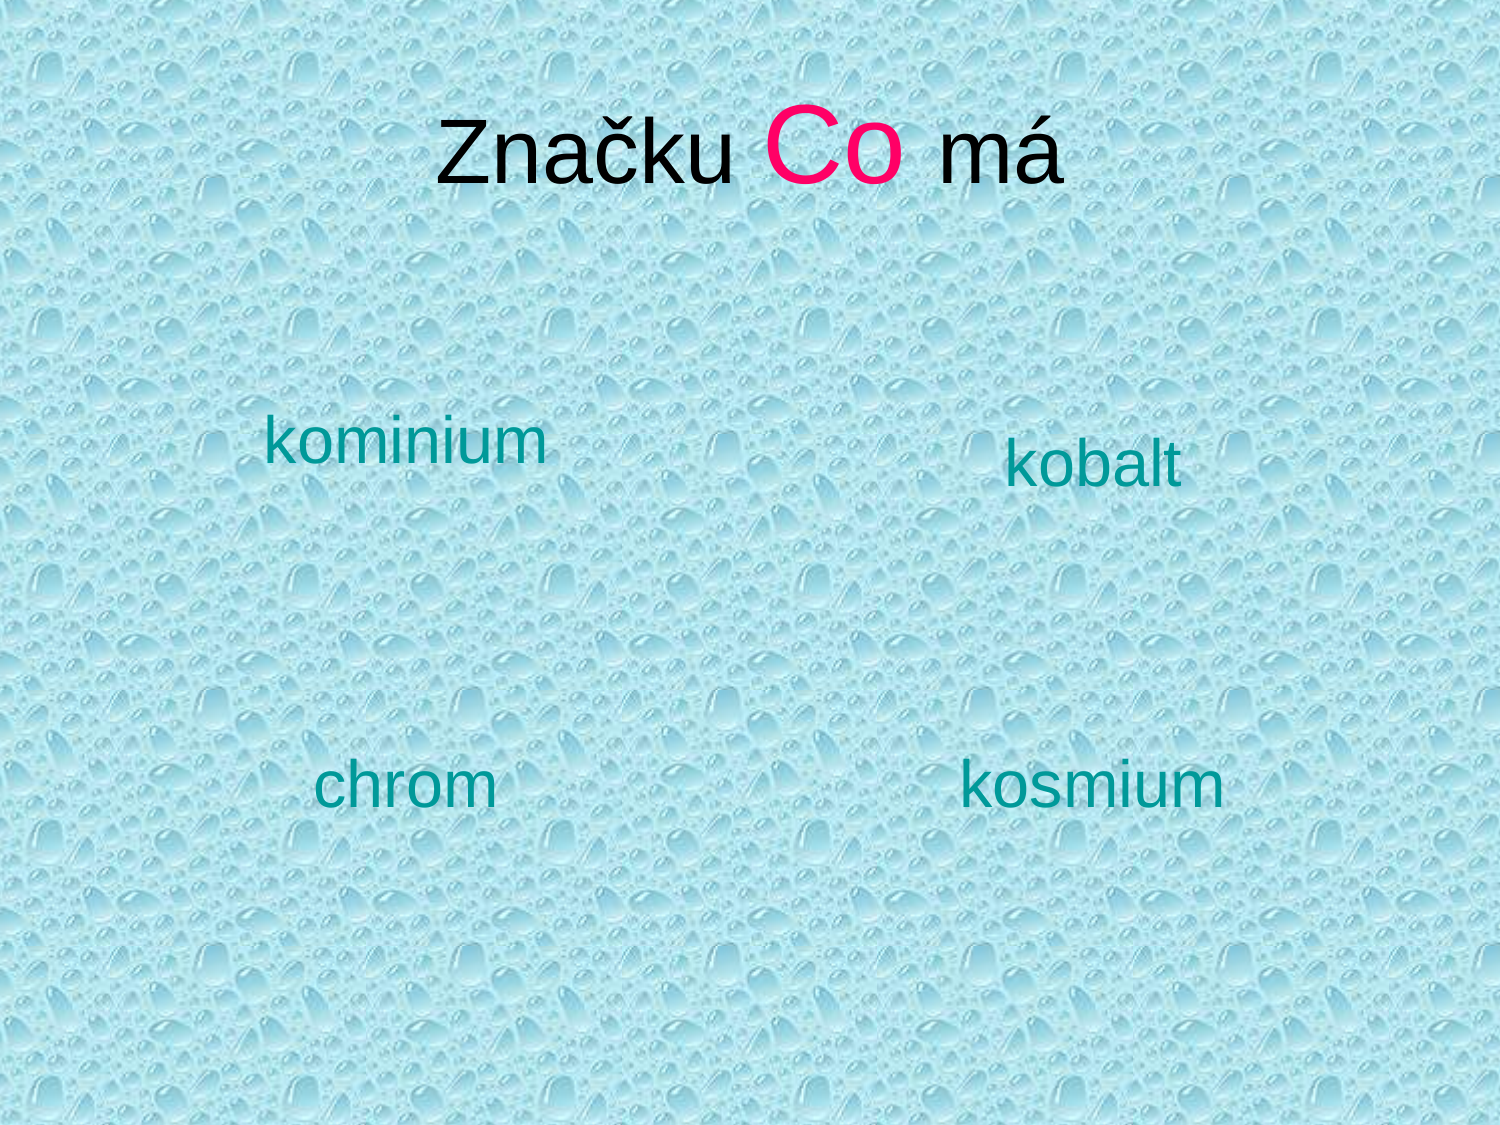

# Značku Co má
| kominium |
| --- |
| kobalt |
| --- |
| chrom |
| --- |
| kosmium |
| --- |